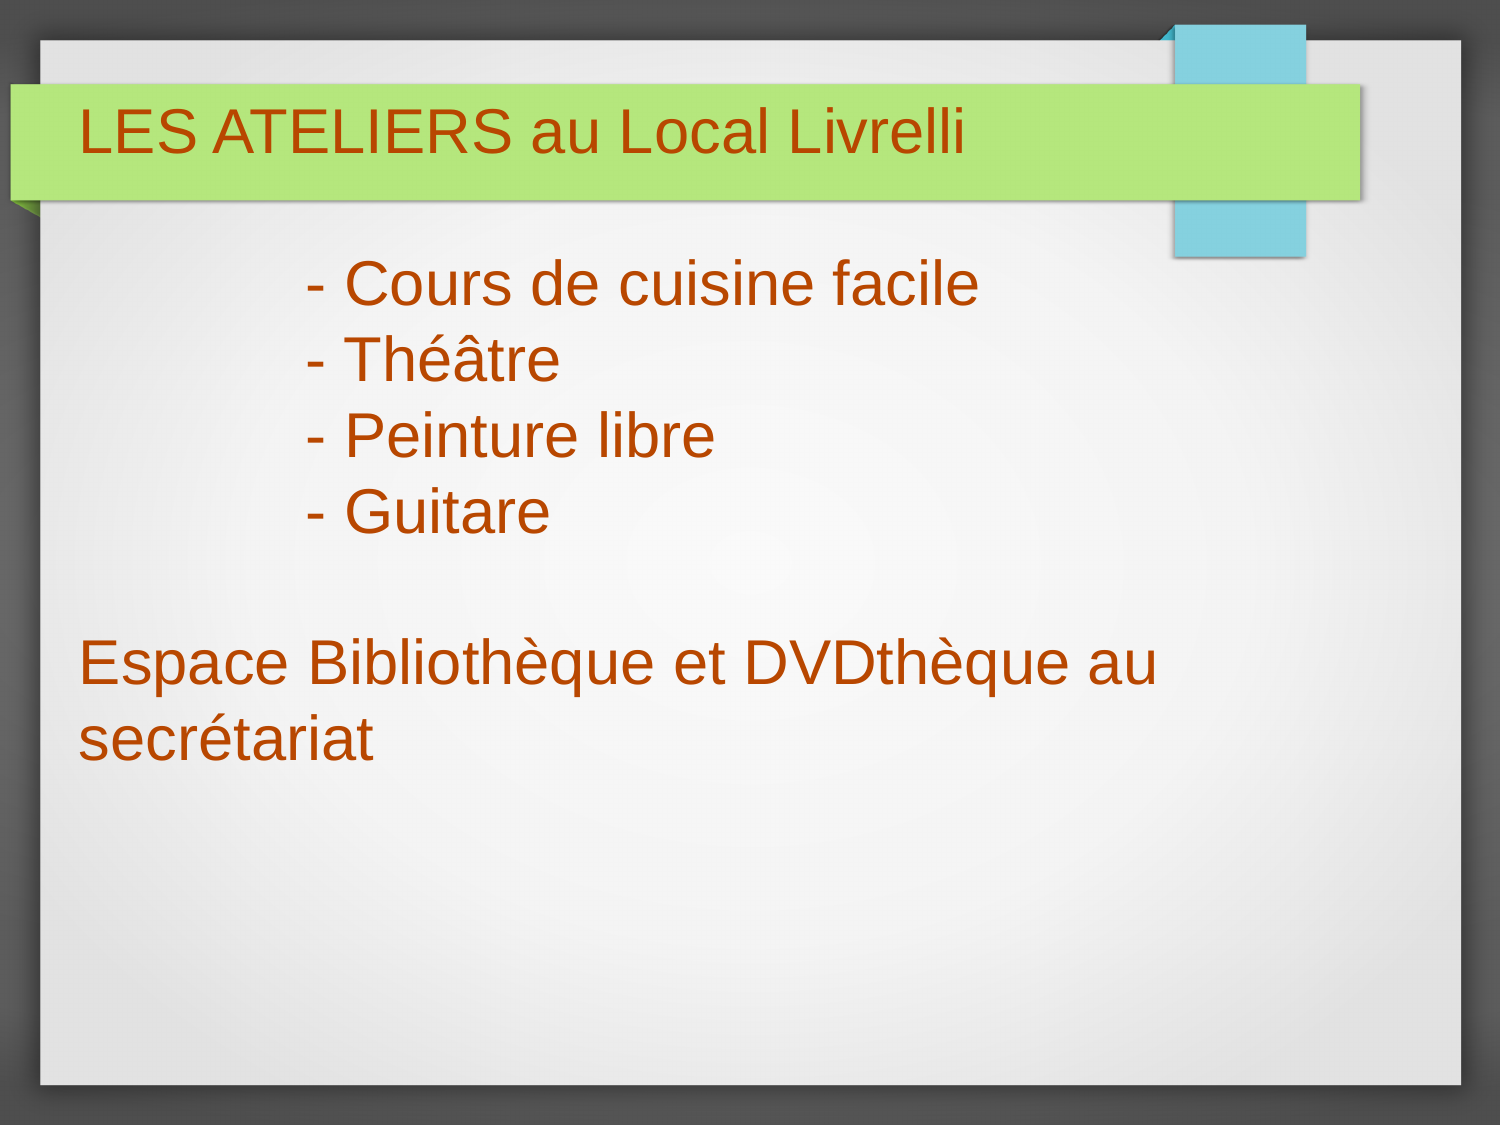

LES ATELIERS au Local Livrelli
 - Cours de cuisine facile
 - Théâtre
 - Peinture libre
 - Guitare
Espace Bibliothèque et DVDthèque au secrétariat
#